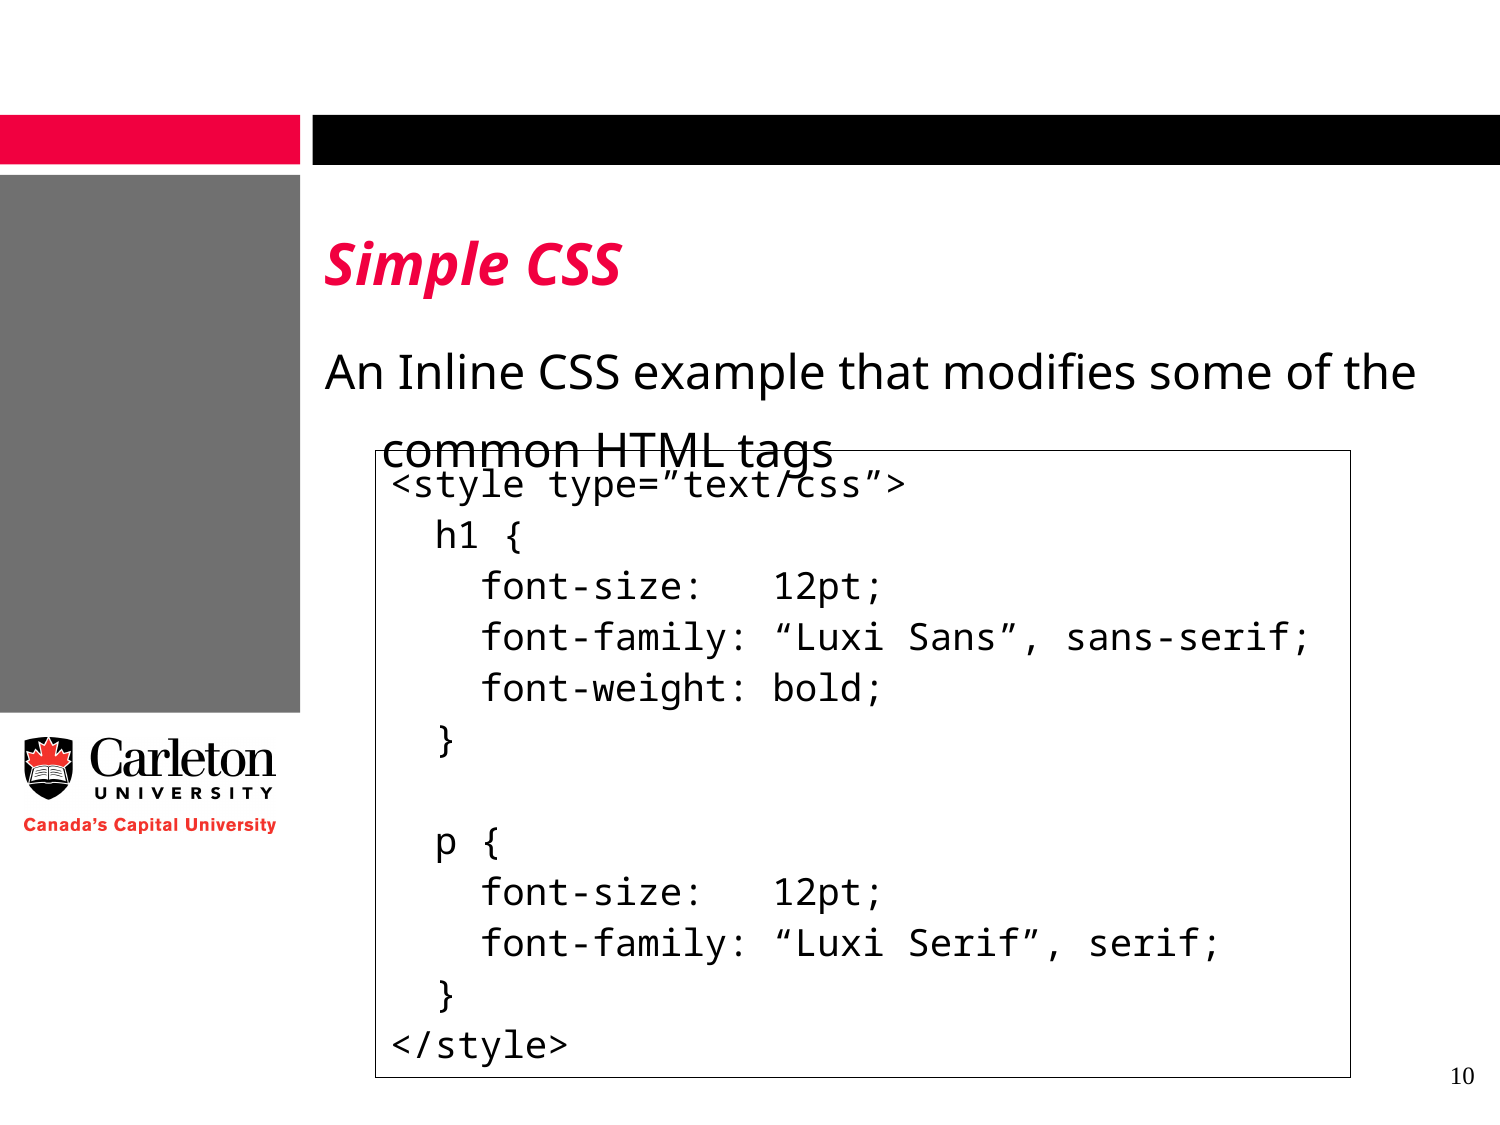

# Simple CSS
An Inline CSS example that modifies some of the common HTML tags
<style type=”text/css”>
 h1 {
 font-size: 12pt;
 font-family: “Luxi Sans”, sans-serif;
 font-weight: bold;
 }
 p {
 font-size: 12pt;
 font-family: “Luxi Serif”, serif;
 }
</style>
10